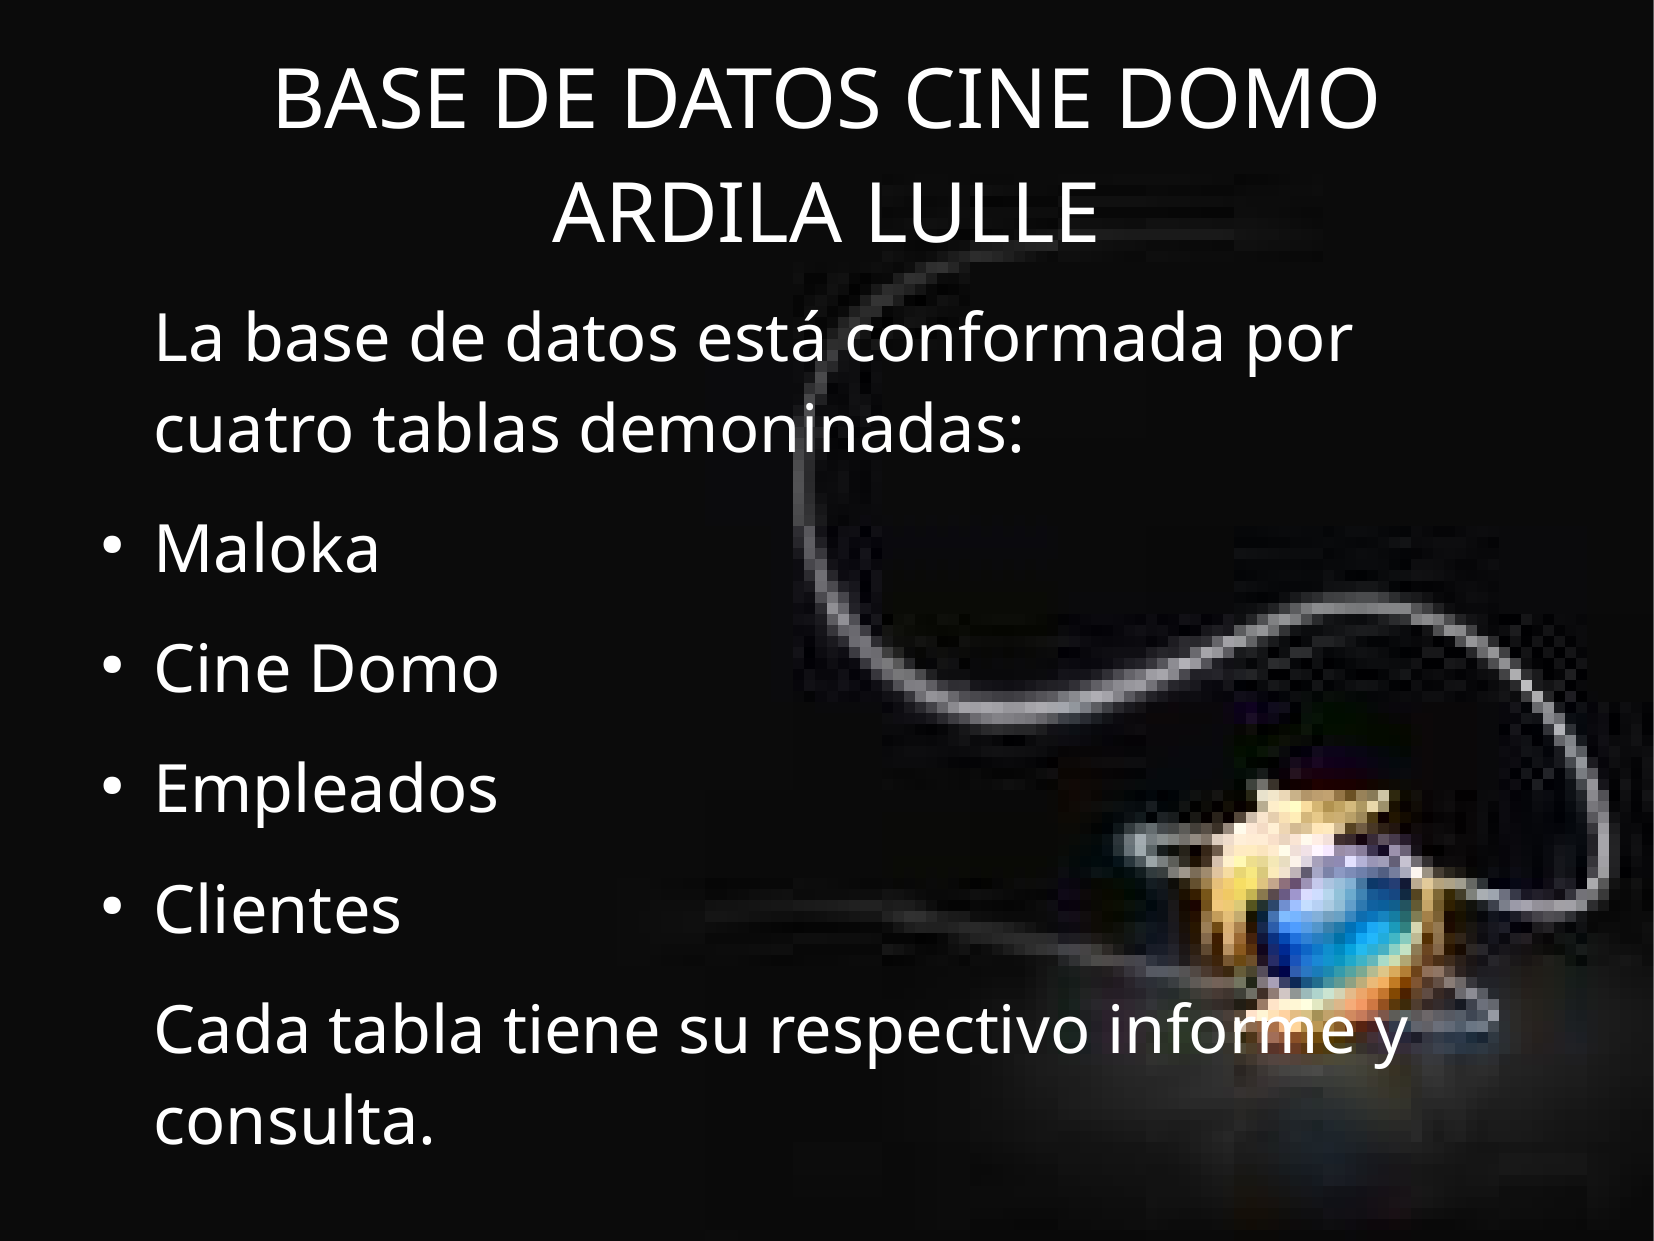

# BASE DE DATOS CINE DOMO ARDILA LULLE
La base de datos está conformada por cuatro tablas demoninadas:
Maloka
Cine Domo
Empleados
Clientes
Cada tabla tiene su respectivo informe y consulta.